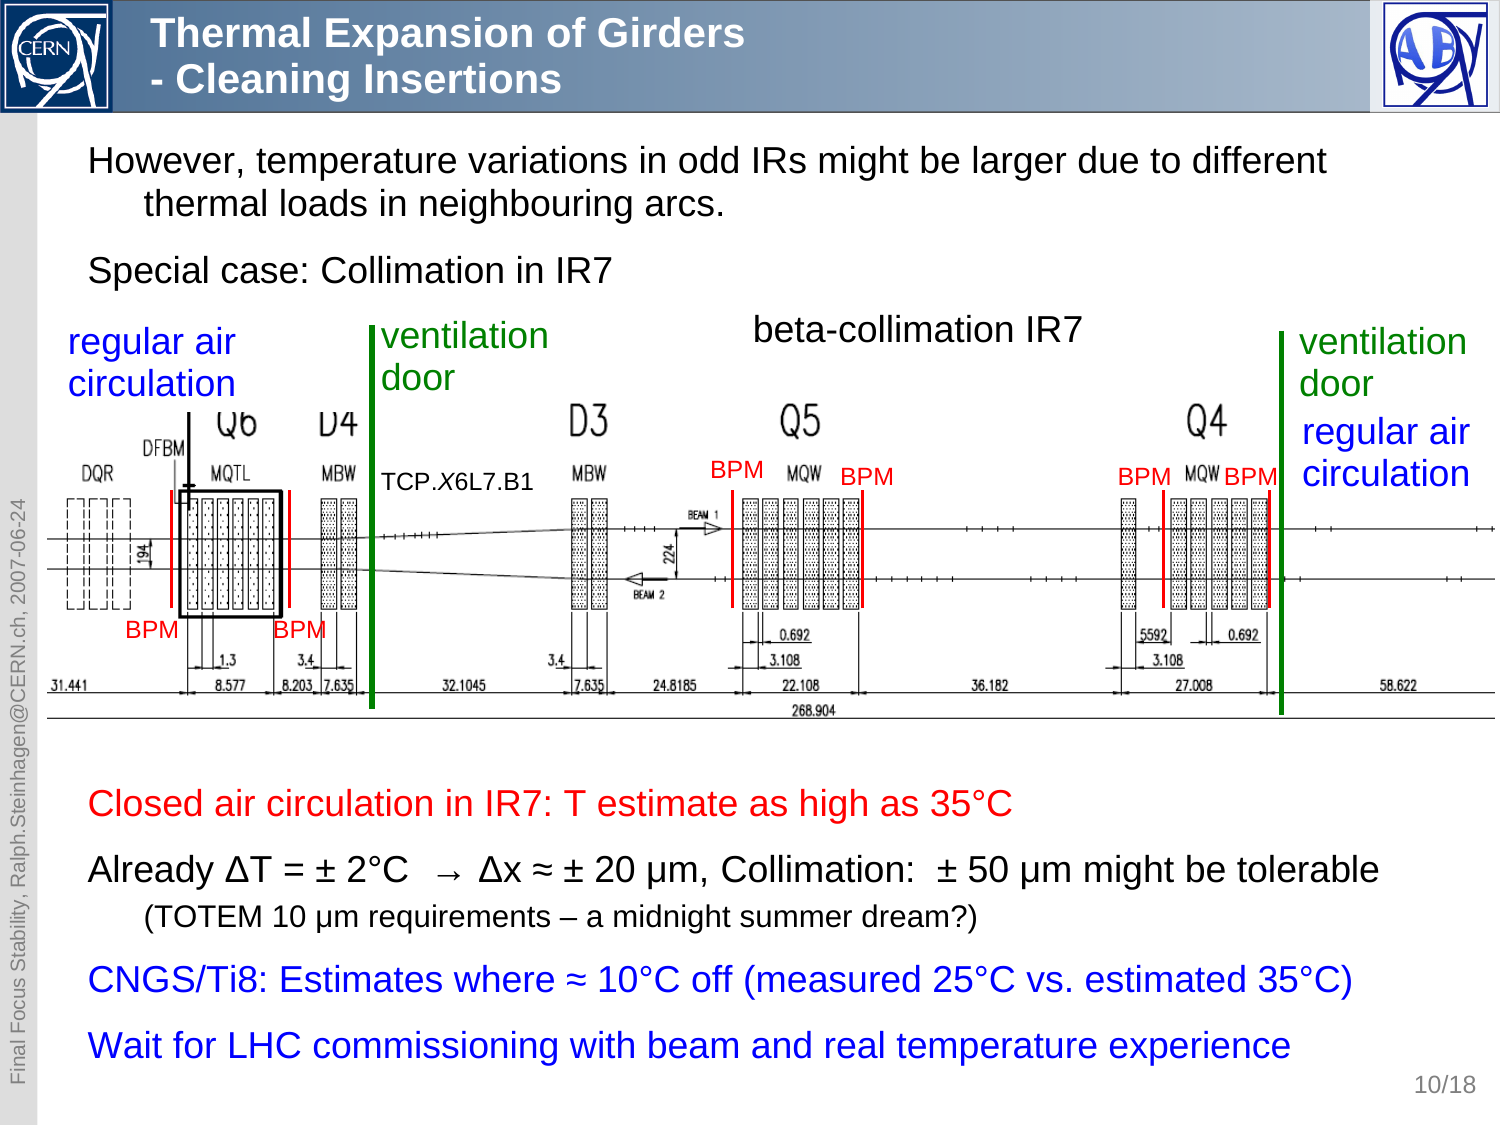

# Thermal Expansion of Girders - Cleaning Insertions
However, temperature variations in odd IRs might be larger due to different thermal loads in neighbouring arcs.
Special case: Collimation in IR7
Closed air circulation in IR7: T estimate as high as 35°C
Already ΔT = ± 2°C → Δx ≈ ± 20 μm, Collimation: ± 50 μm might be tolerable	(TOTEM 10 μm requirements – a midnight summer dream?)
CNGS/Ti8: Estimates where ≈ 10°C off (measured 25°C vs. estimated 35°C)
Wait for LHC commissioning with beam and real temperature experience
beta-collimation IR7
ventilation
door
regular air circulation
ventilation
door
regular air circulation
BPM
BPM
BPM
BPM
TCP.X6L7.B1
BPM
BPM